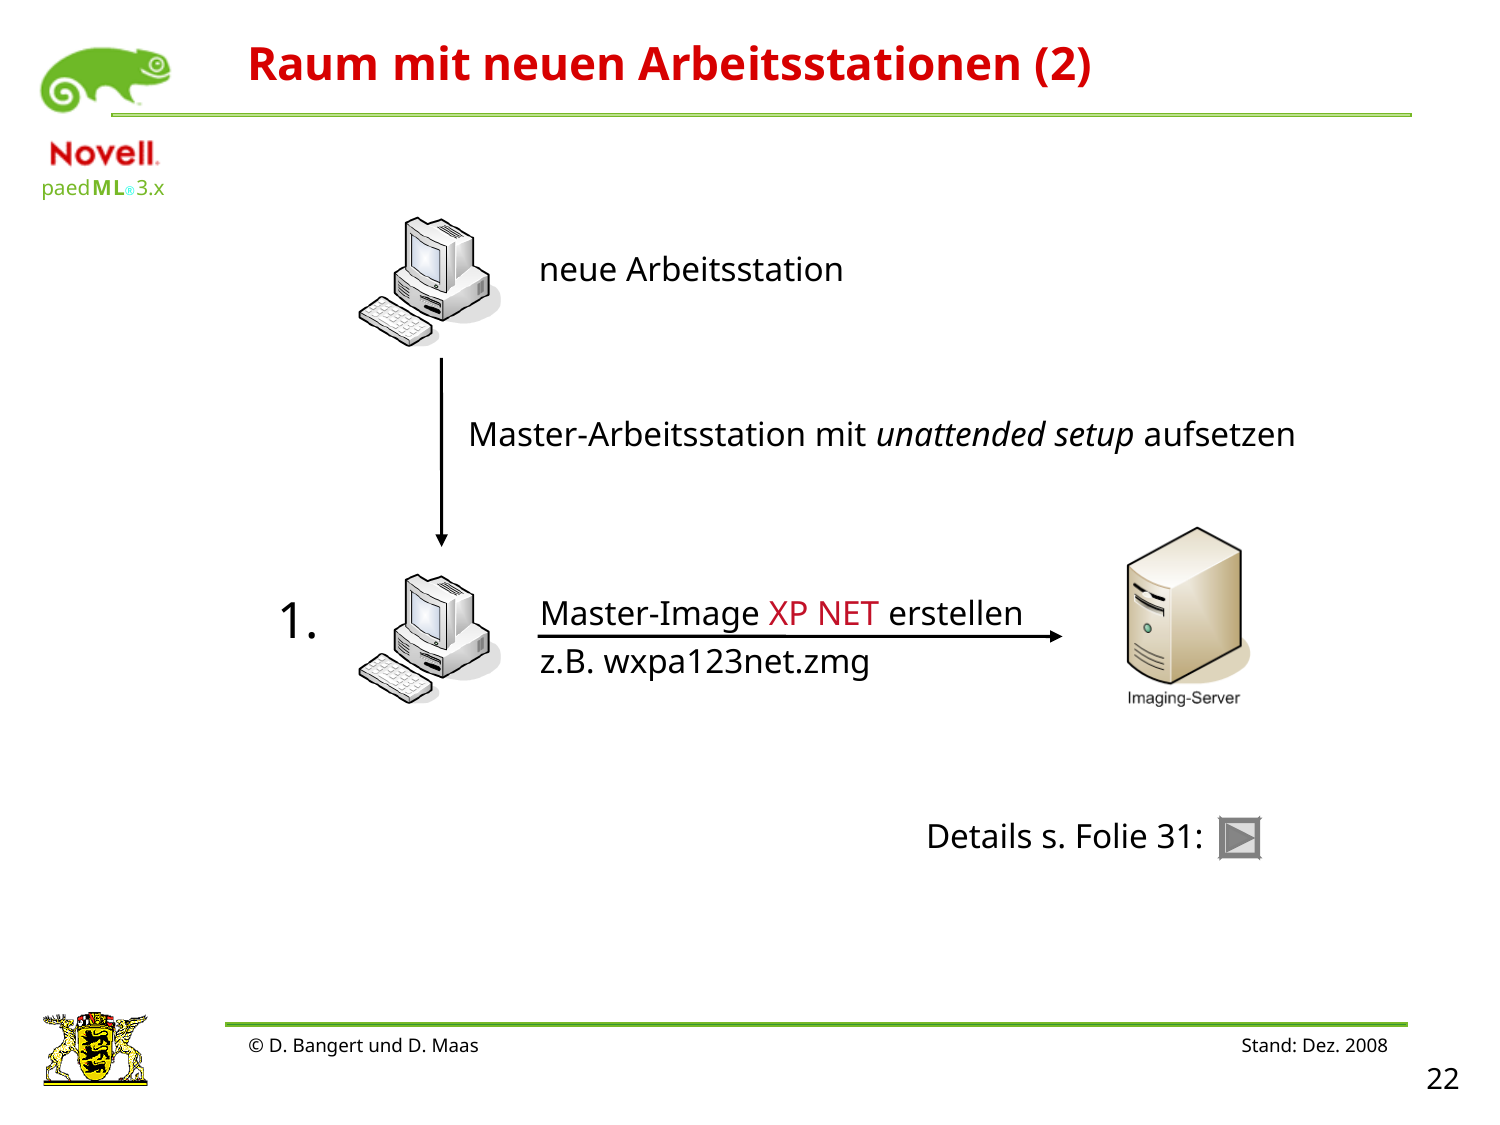

# Raum mit neuen Arbeitsstationen (2)‏
neue Arbeitsstation
Master-Arbeitsstation mit unattended setup aufsetzen
1.
Master-Image XP NET erstellen
z.B. wxpa123net.zmg
Details s. Folie 31:
© D. Bangert und D. Maas
Dez. 2008
22